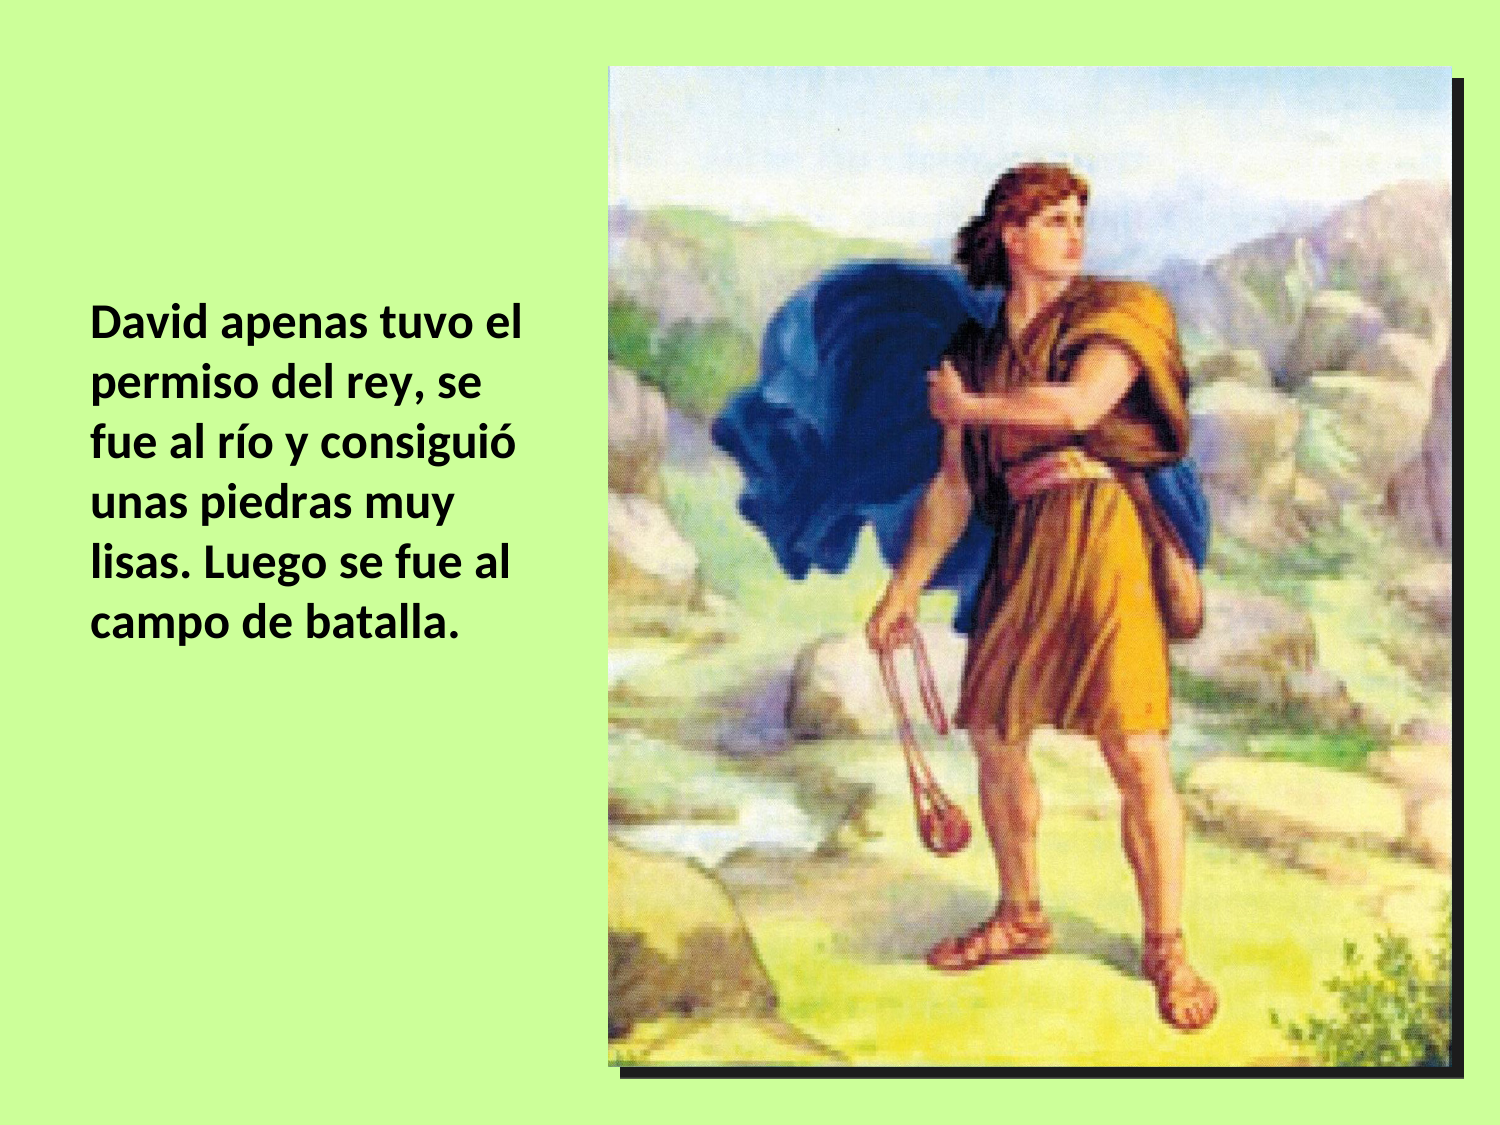

# David apenas tuvo el permiso del rey, se fue al río y consiguió unas piedras muy lisas. Luego se fue al campo de batalla.